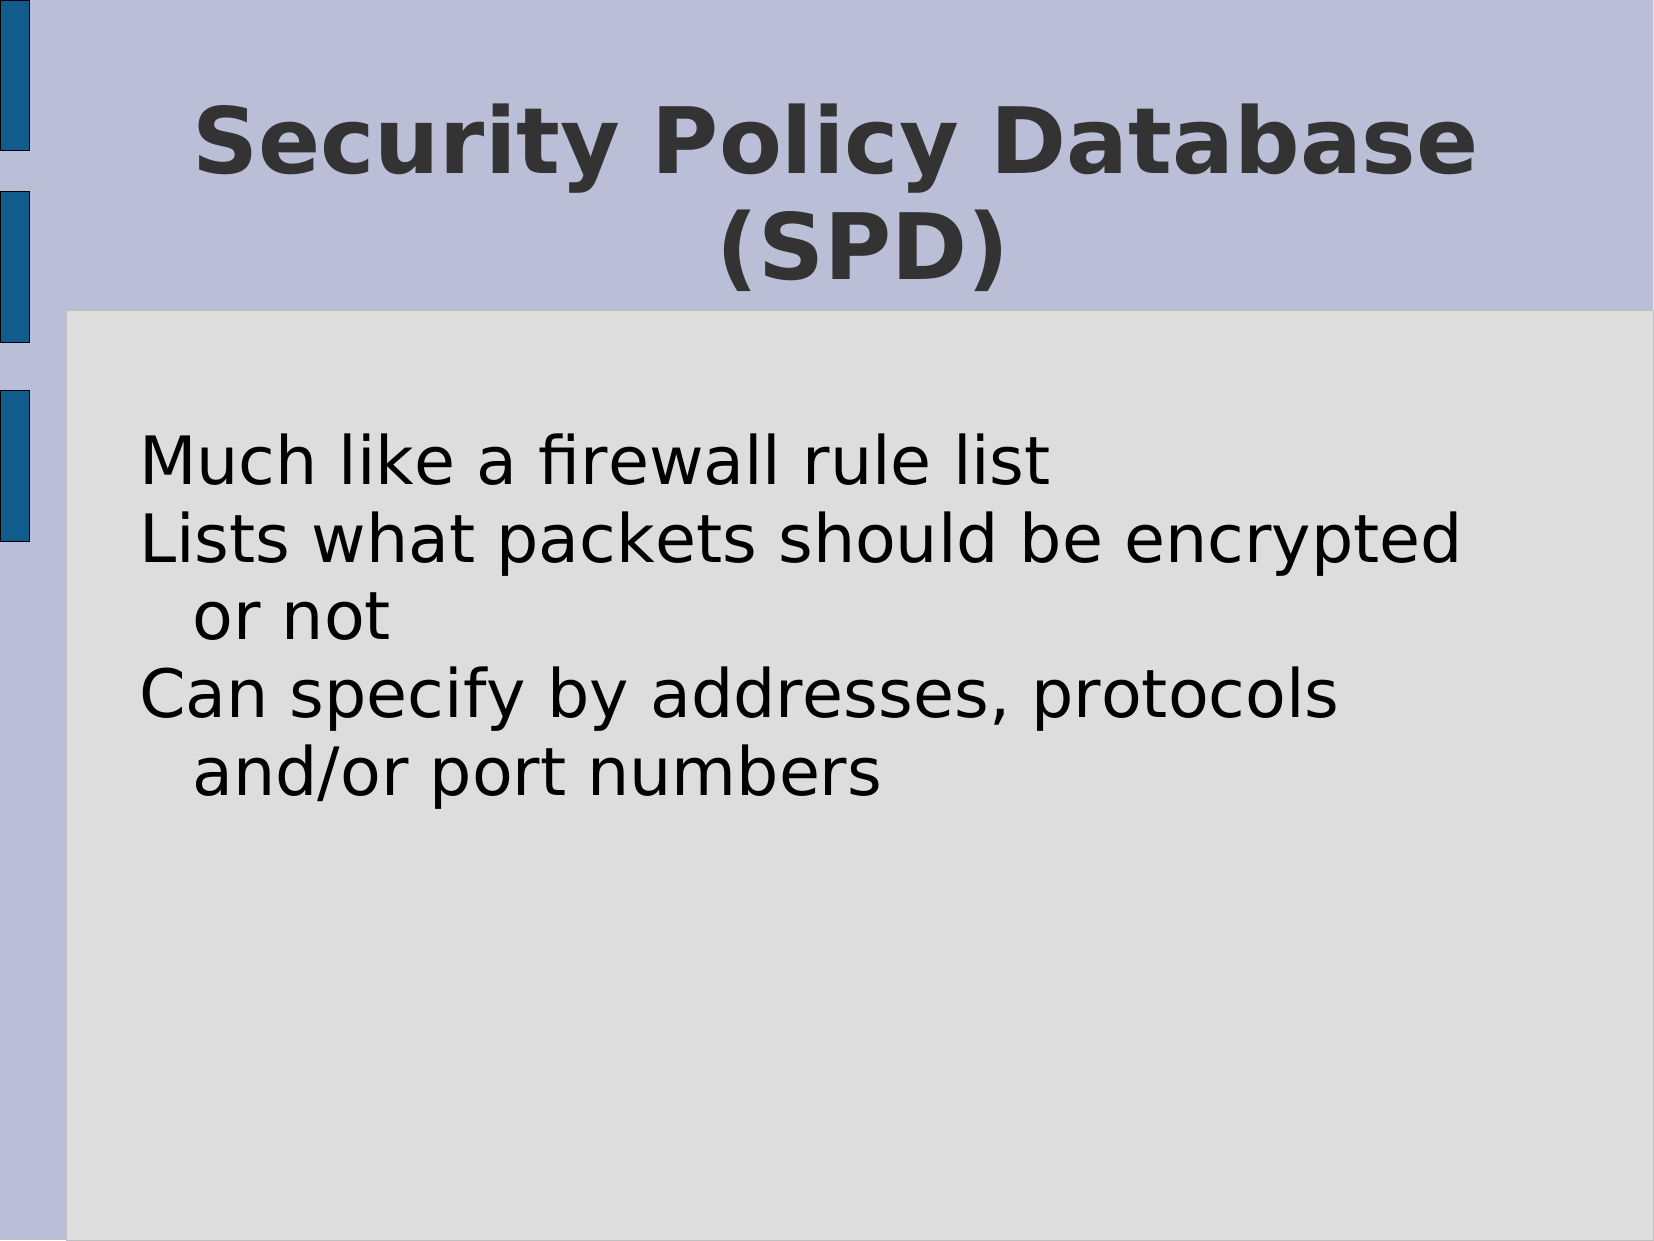

# Security Policy Database (SPD)
Much like a firewall rule list
Lists what packets should be encrypted or not
Can specify by addresses, protocols and/or port numbers